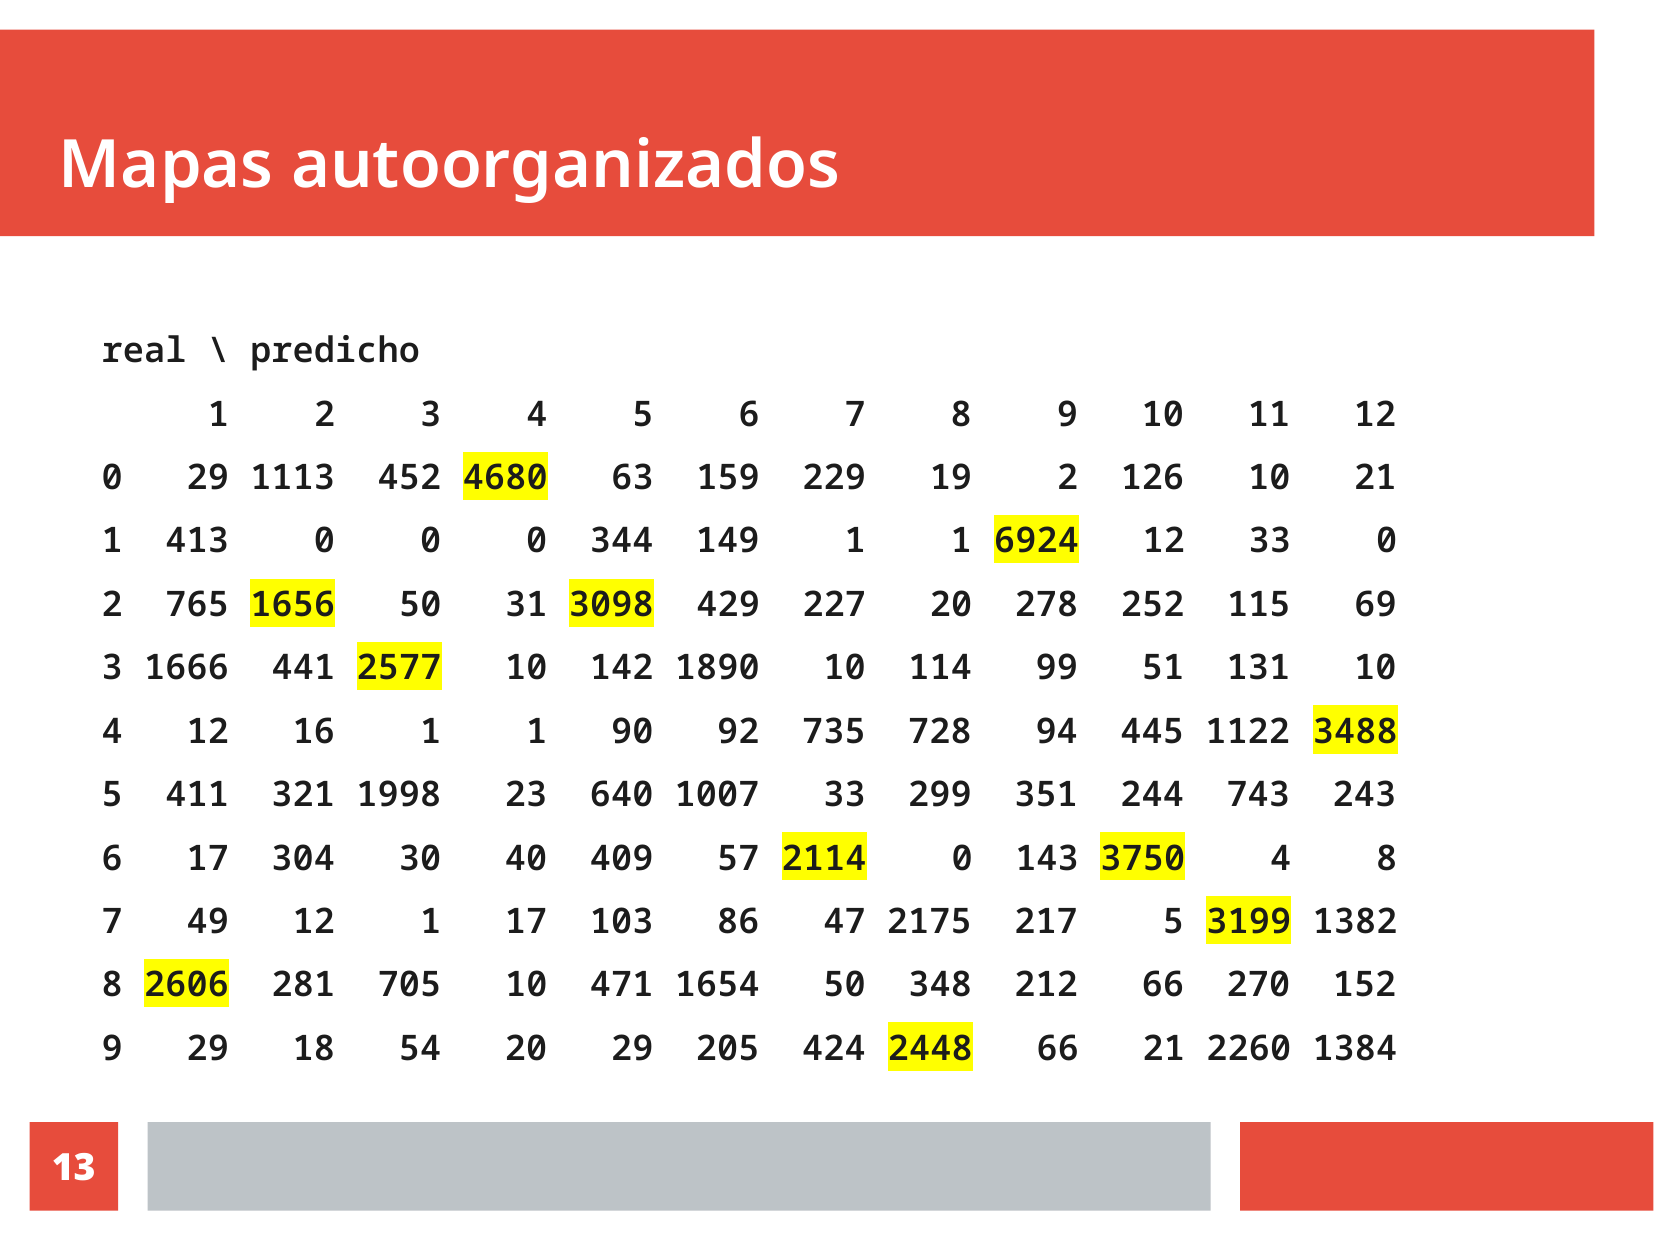

# Mapas autoorganizados
 real \ predicho
 1 2 3 4 5 6 7 8 9 10 11 12
 0 29 1113 452 4680 63 159 229 19 2 126 10 21
 1 413 0 0 0 344 149 1 1 6924 12 33 0
 2 765 1656 50 31 3098 429 227 20 278 252 115 69
 3 1666 441 2577 10 142 1890 10 114 99 51 131 10
 4 12 16 1 1 90 92 735 728 94 445 1122 3488
 5 411 321 1998 23 640 1007 33 299 351 244 743 243
 6 17 304 30 40 409 57 2114 0 143 3750 4 8
 7 49 12 1 17 103 86 47 2175 217 5 3199 1382
 8 2606 281 705 10 471 1654 50 348 212 66 270 152
 9 29 18 54 20 29 205 424 2448 66 21 2260 1384
13